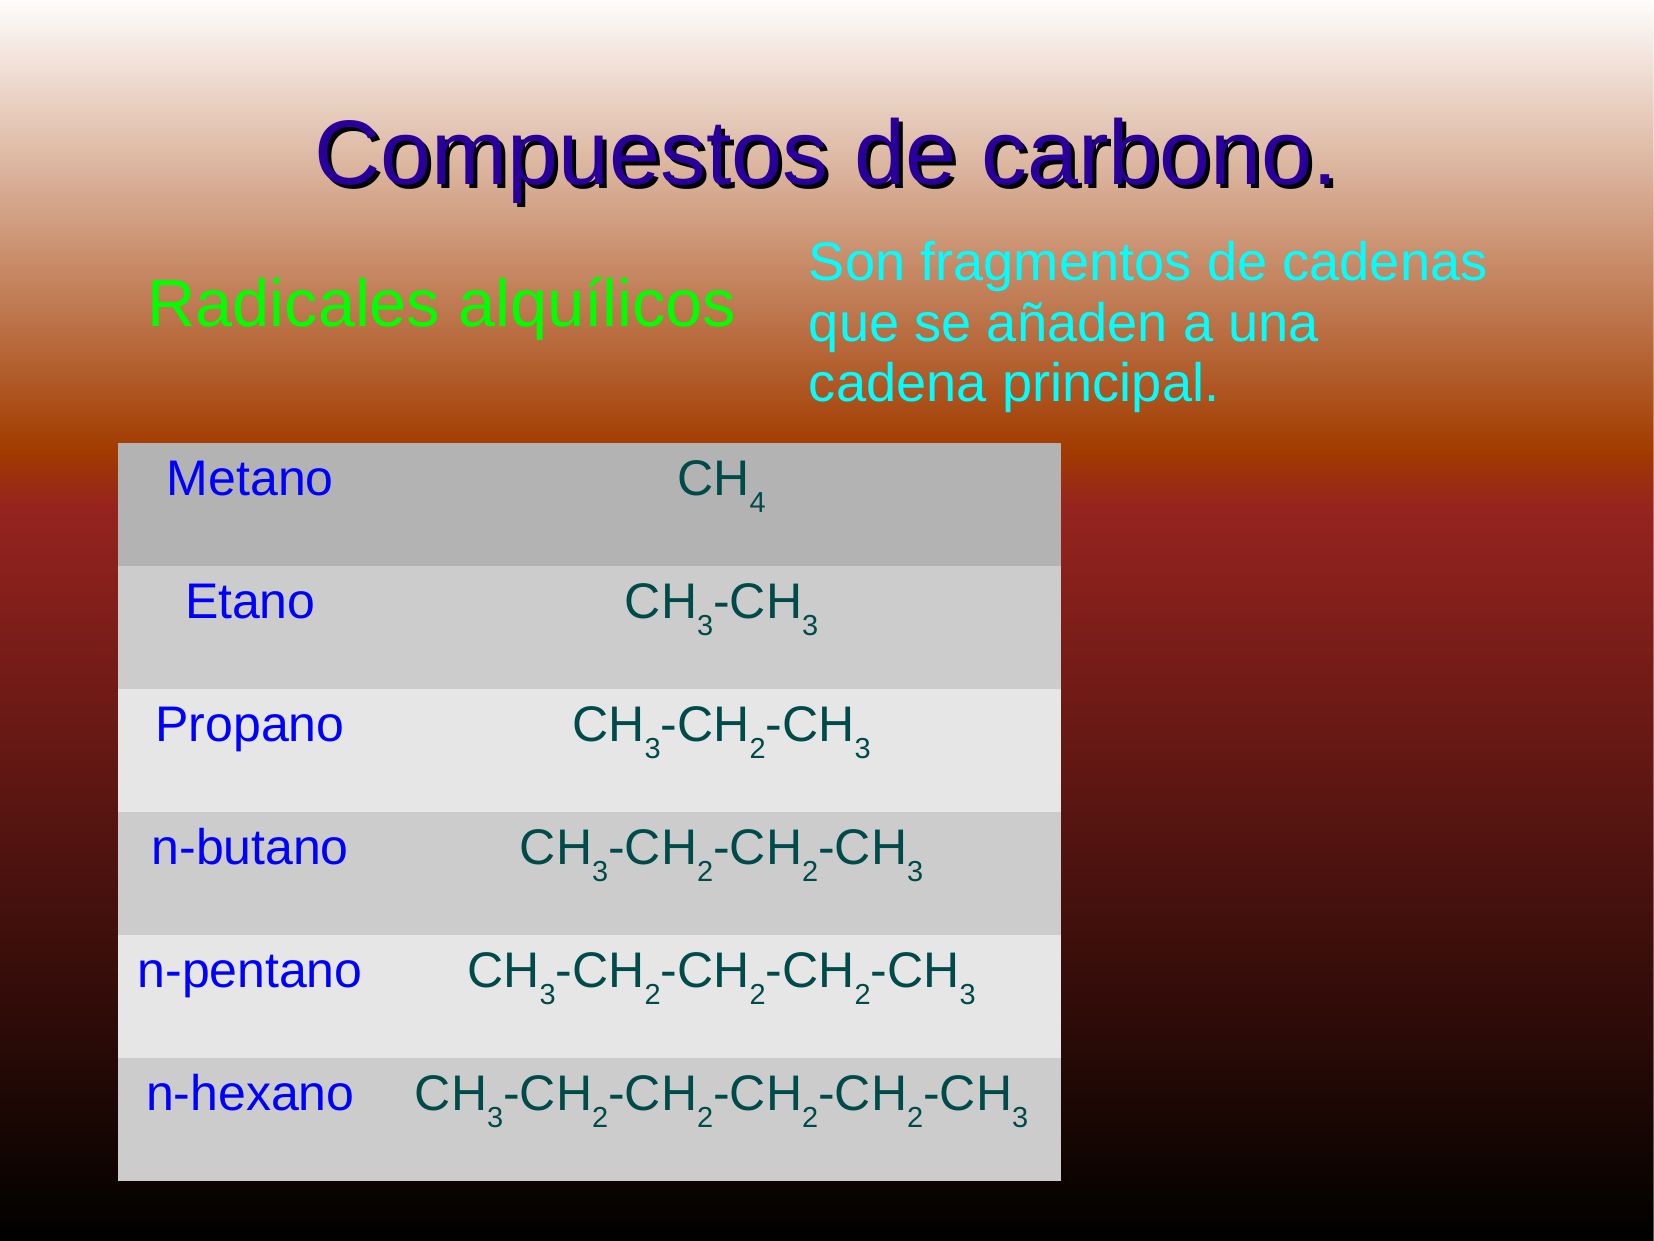

Compuestos de carbono.
Son fragmentos de cadenas que se añaden a una cadena principal.
# Radicales alquílicos
| Metano | CH4 |
| --- | --- |
| Etano | CH3-CH3 |
| Propano | CH3-CH2-CH3 |
| n-butano | CH3-CH2-CH2-CH3 |
| n-pentano | CH3-CH2-CH2-CH2-CH3 |
| n-hexano | CH3-CH2-CH2-CH2-CH2-CH3 |